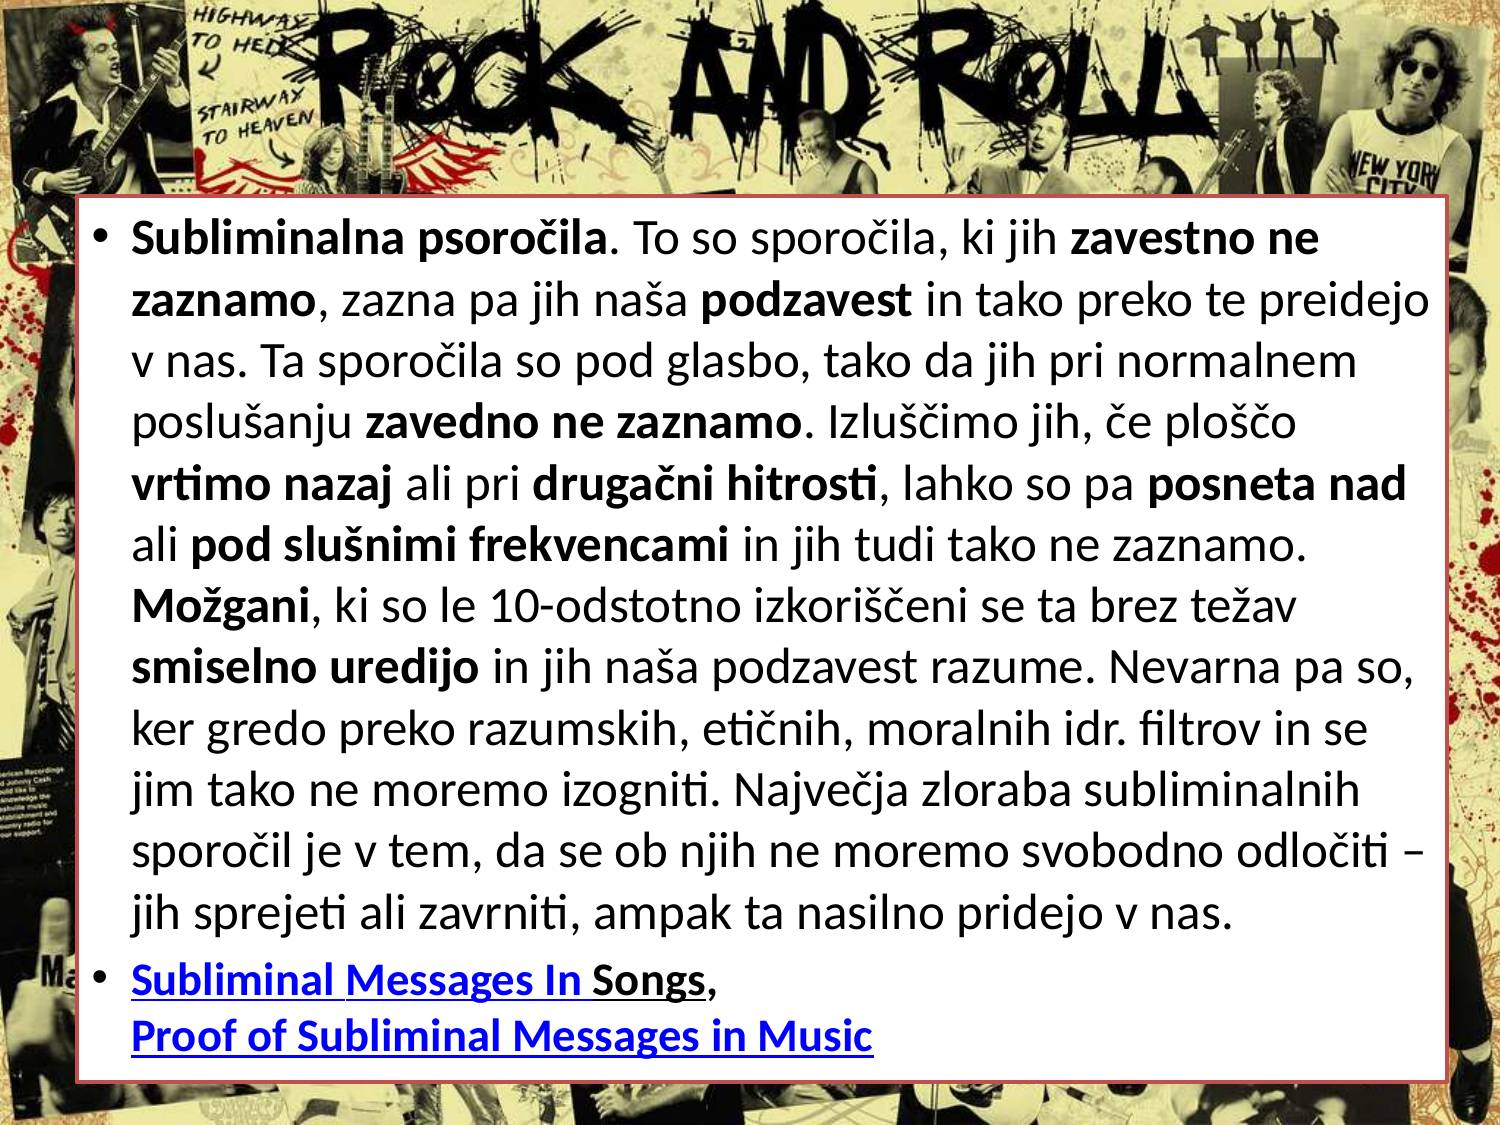

#
Subliminalna psoročila. To so sporočila, ki jih zavestno ne zaznamo, zazna pa jih naša podzavest in tako preko te preidejo v nas. Ta sporočila so pod glasbo, tako da jih pri normalnem poslušanju zavedno ne zaznamo. Izluščimo jih, če ploščo vrtimo nazaj ali pri drugačni hitrosti, lahko so pa posneta nad ali pod slušnimi frekvencami in jih tudi tako ne zaznamo. Možgani, ki so le 10-odstotno izkoriščeni se ta brez težav smiselno uredijo in jih naša podzavest razume. Nevarna pa so, ker gredo preko razumskih, etičnih, moralnih idr. filtrov in se jim tako ne moremo izogniti. Največja zloraba subliminalnih sporočil je v tem, da se ob njih ne moremo svobodno odločiti – jih sprejeti ali zavrniti, ampak ta nasilno pridejo v nas.
Subliminal Messages In Songs, Proof of Subliminal Messages in Music